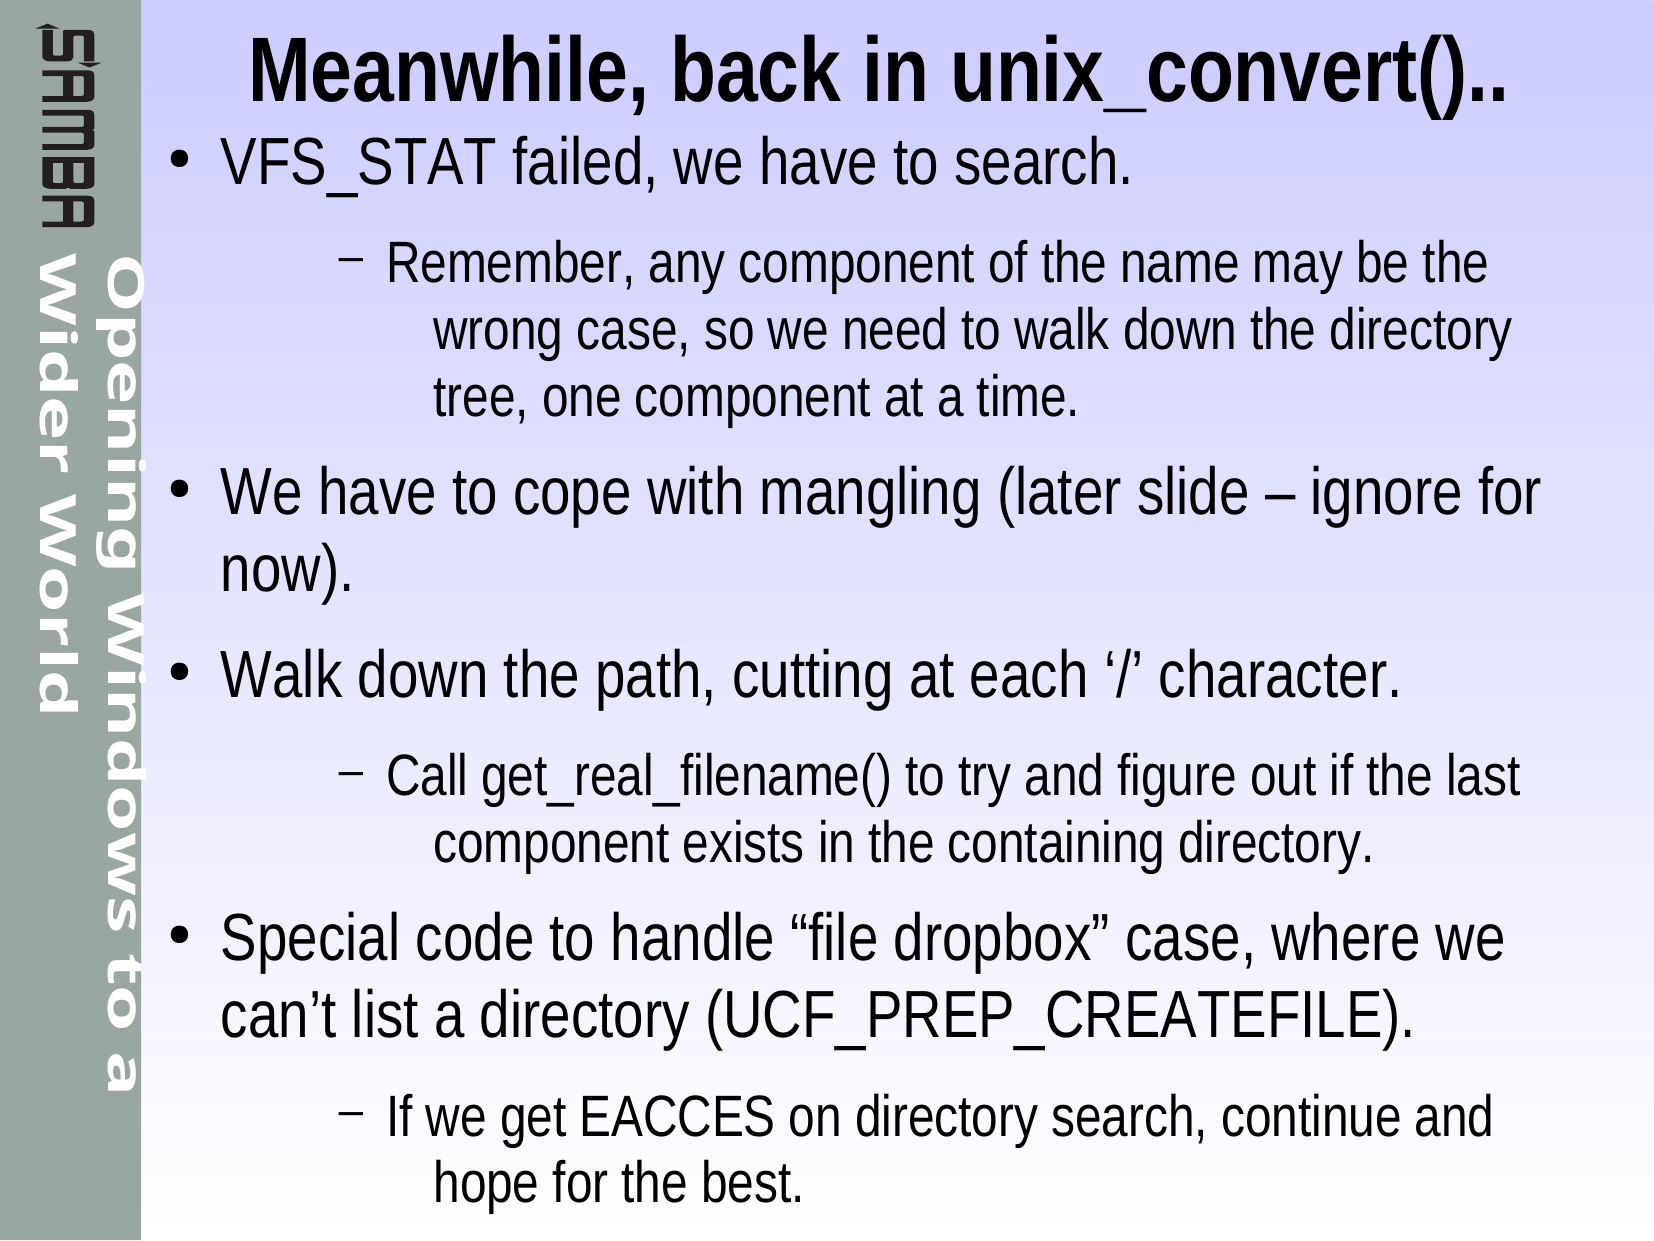

# Meanwhile, back in unix_convert()..
VFS_STAT failed, we have to search.
Remember, any component of the name may be the wrong case, so we need to walk down the directory tree, one component at a time.
We have to cope with mangling (later slide – ignore for now).
Walk down the path, cutting at each ‘/’ character.
Call get_real_filename() to try and figure out if the last component exists in the containing directory.
Special code to handle “file dropbox” case, where we can’t list a directory (UCF_PREP_CREATEFILE).
If we get EACCES on directory search, continue and hope for the best.